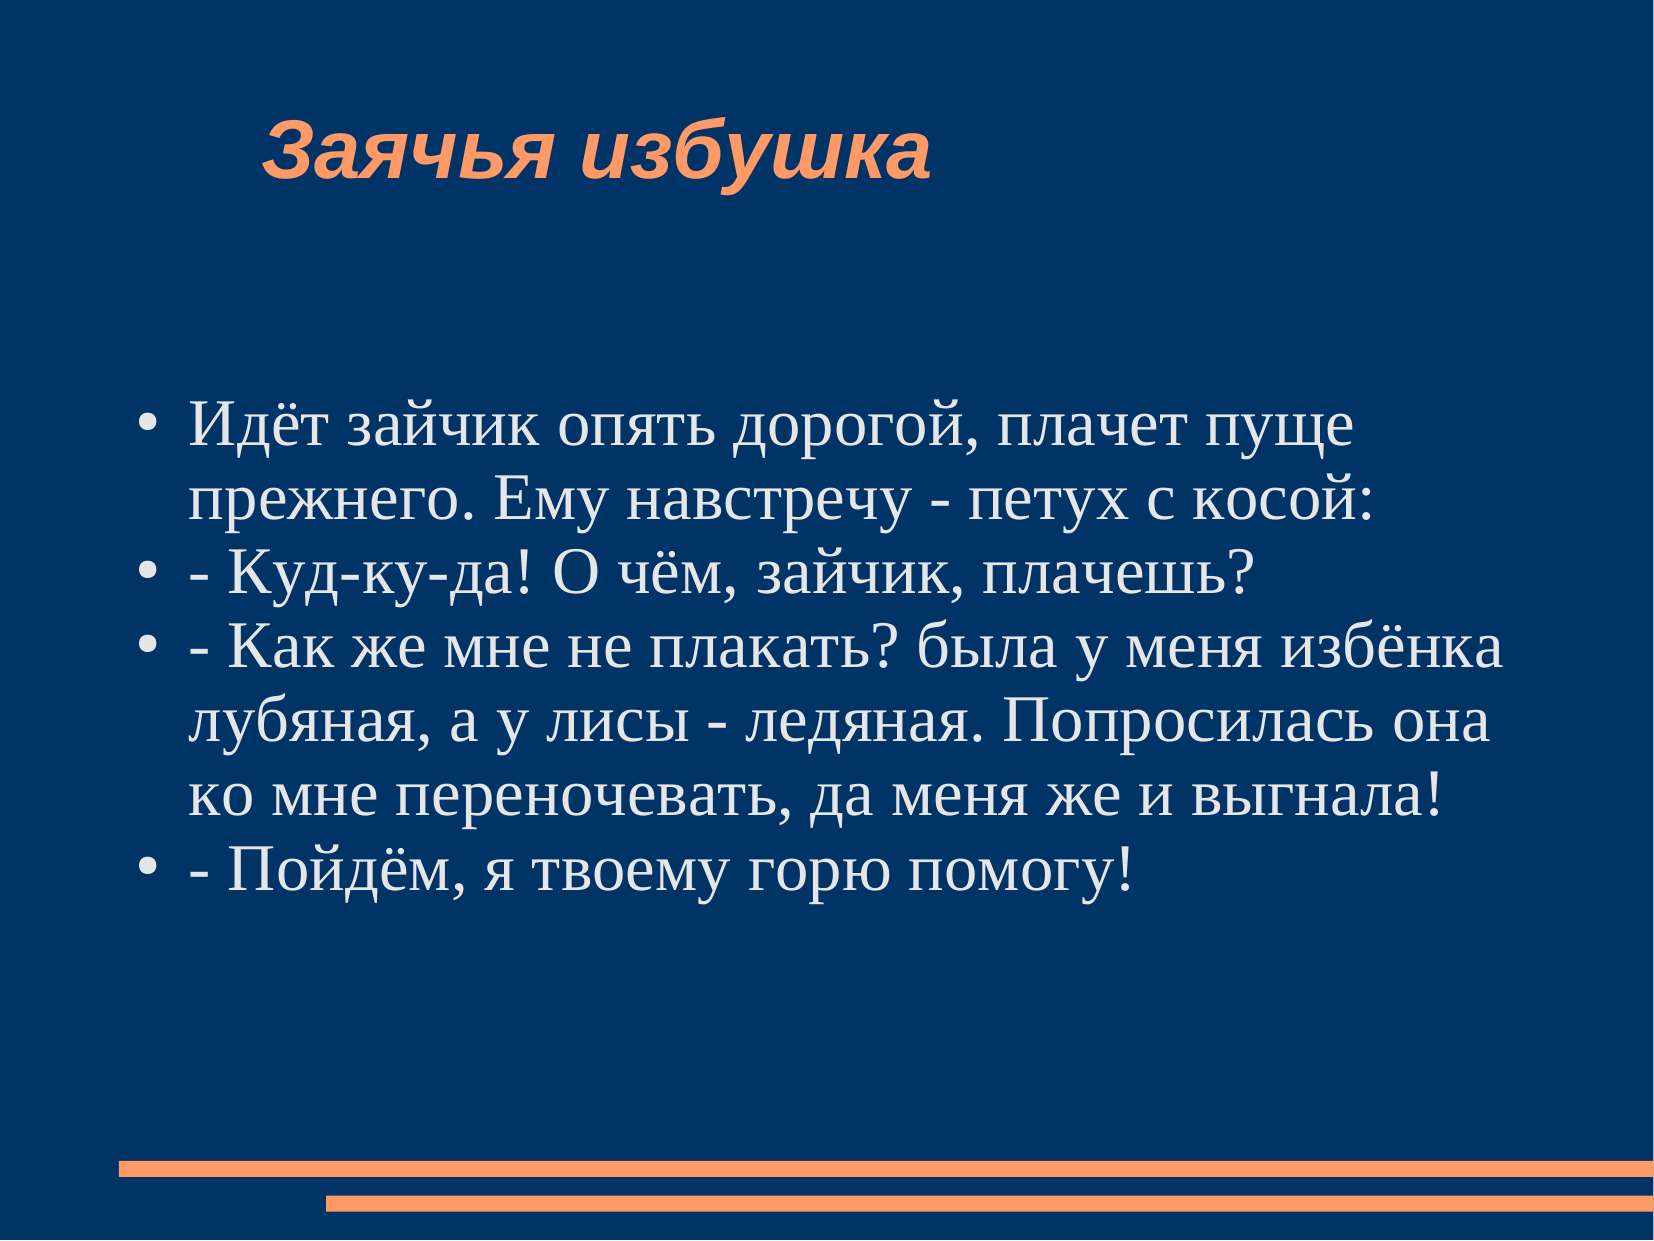

# Заячья избушка
Идёт зайчик опять дорогой, плачет пуще прежнего. Eму навстречу - петух с косой:
- Куд-ку-да! O чём, зайчик, плачешь?
- Как же мне не плакать? была у меня избёнка лубяная, а у лисы - ледяная. Попросилась она ко мне переночевать, да меня же и выгнала!
- Пойдём, я твоему горю помогу!